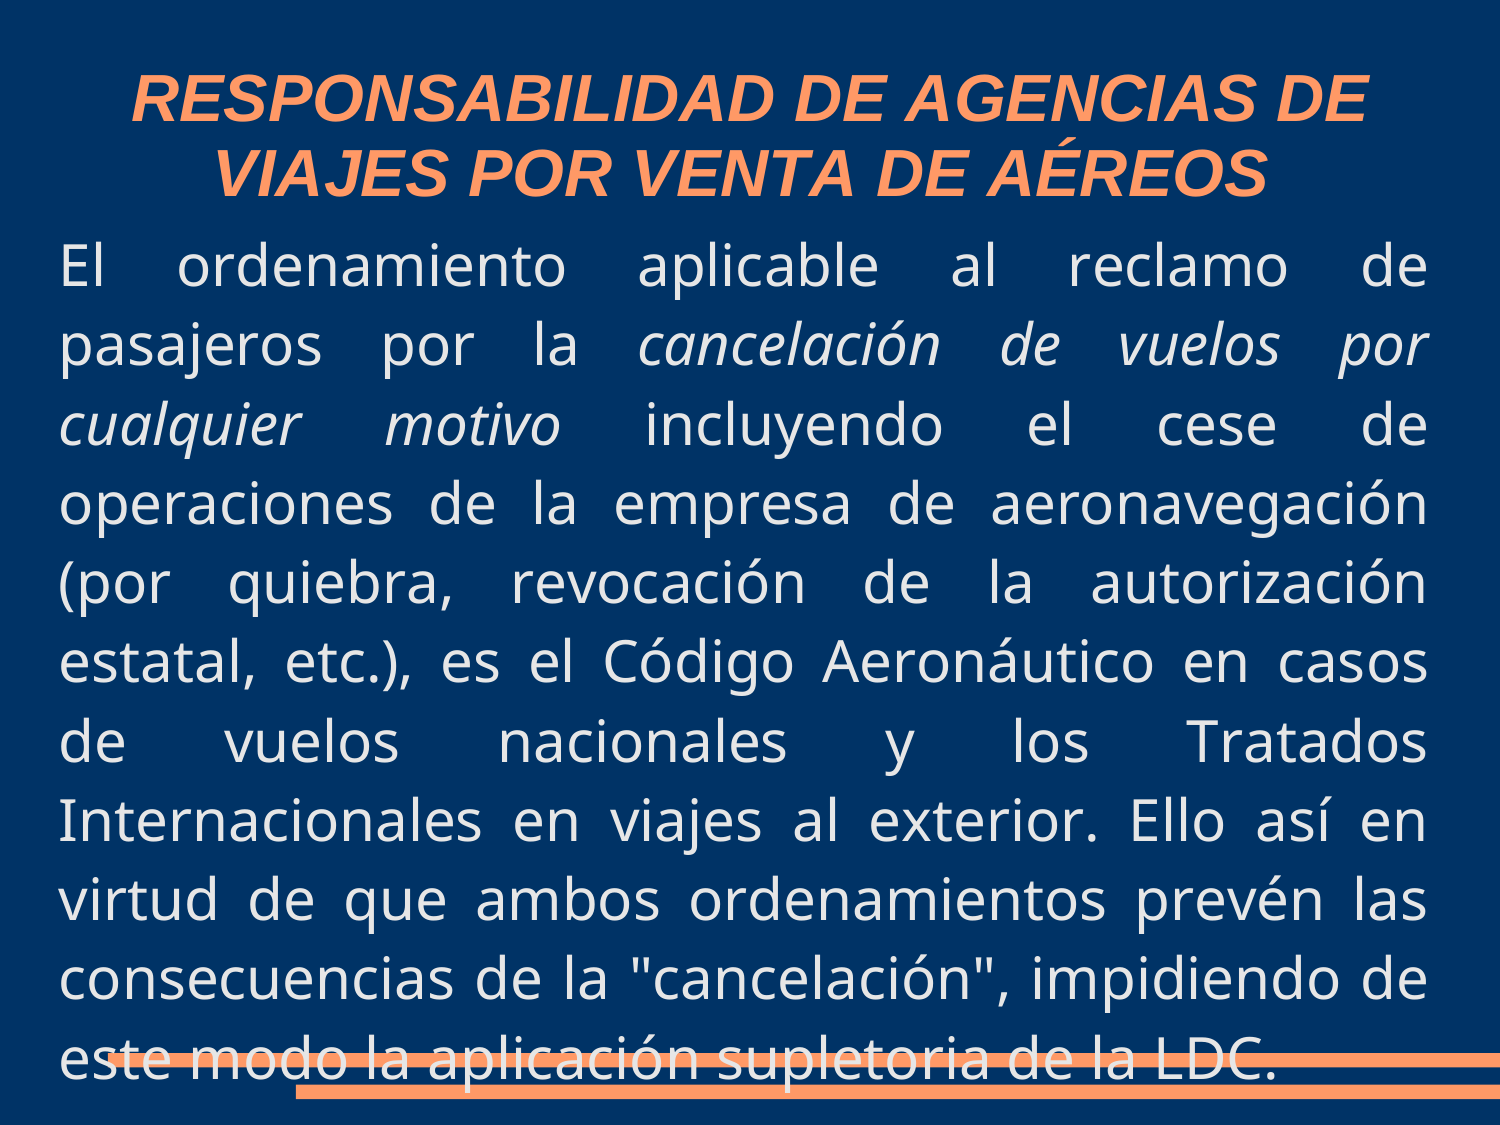

# RESPONSABILIDAD DE AGENCIAS DE VIAJES POR VENTA DE AÉREOS
El ordenamiento aplicable al reclamo de pasajeros por la cancelación de vuelos por cualquier motivo incluyendo el cese de operaciones de la empresa de aeronavegación (por quiebra, revocación de la autorización estatal, etc.), es el Código Aeronáutico en casos de vuelos nacionales y los Tratados Internacionales en viajes al exterior. Ello así en virtud de que ambos ordenamientos prevén las consecuencias de la "cancelación", impidiendo de este modo la aplicación supletoria de la LDC.